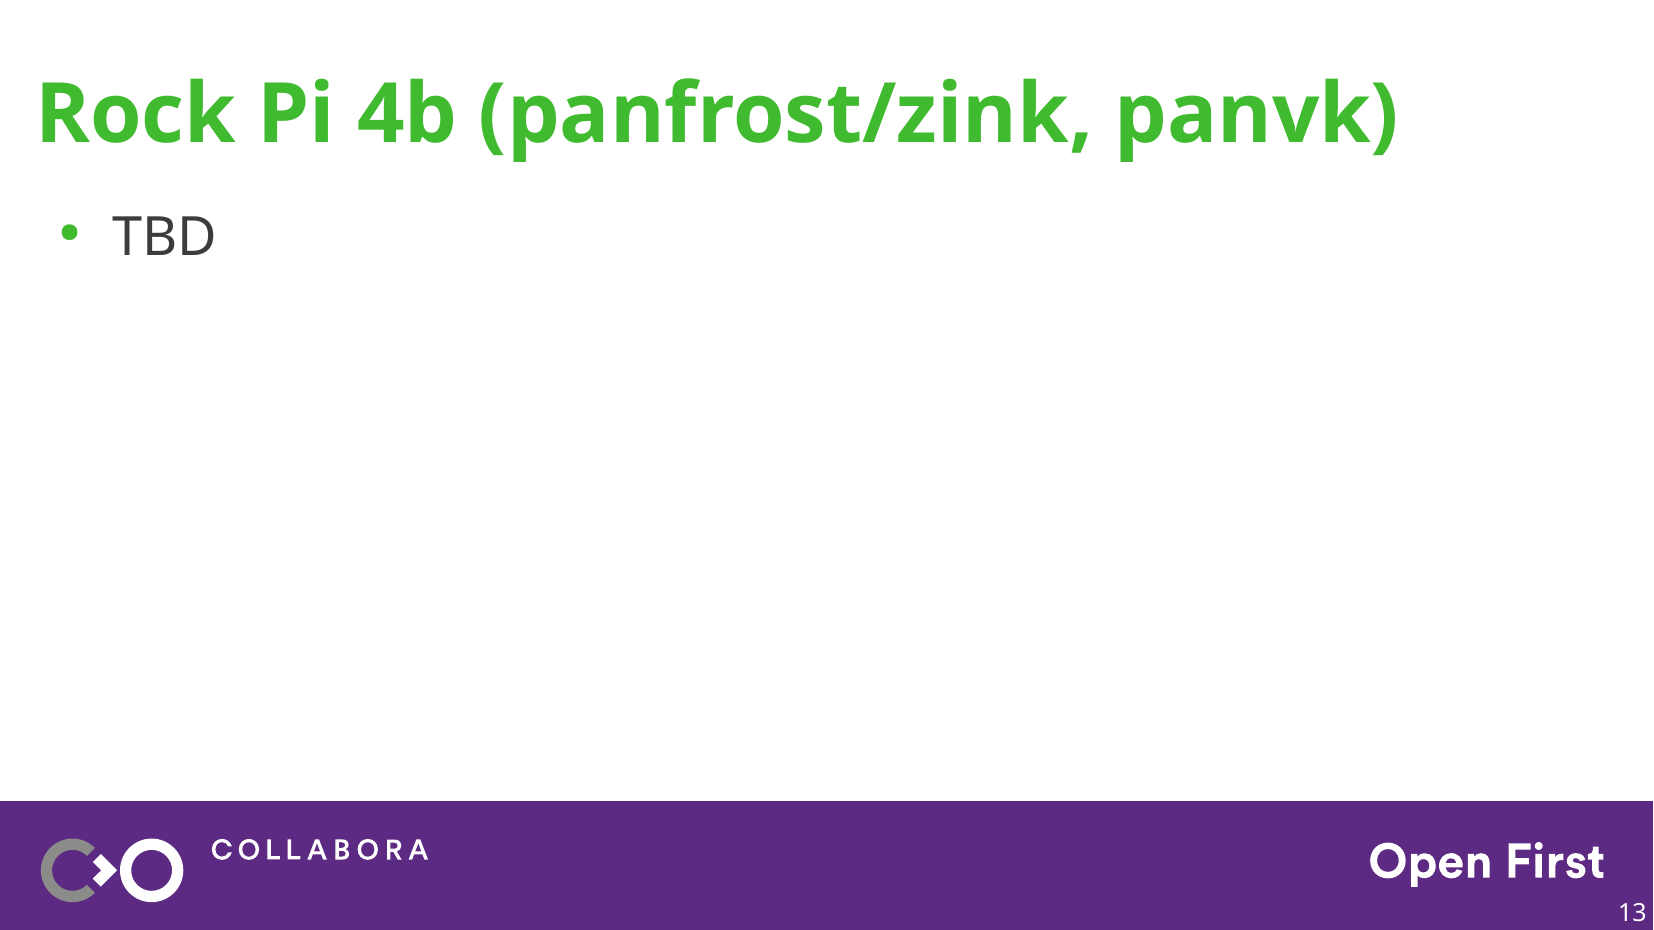

# Rock Pi 4b (panfrost/zink, panvk)
TBD